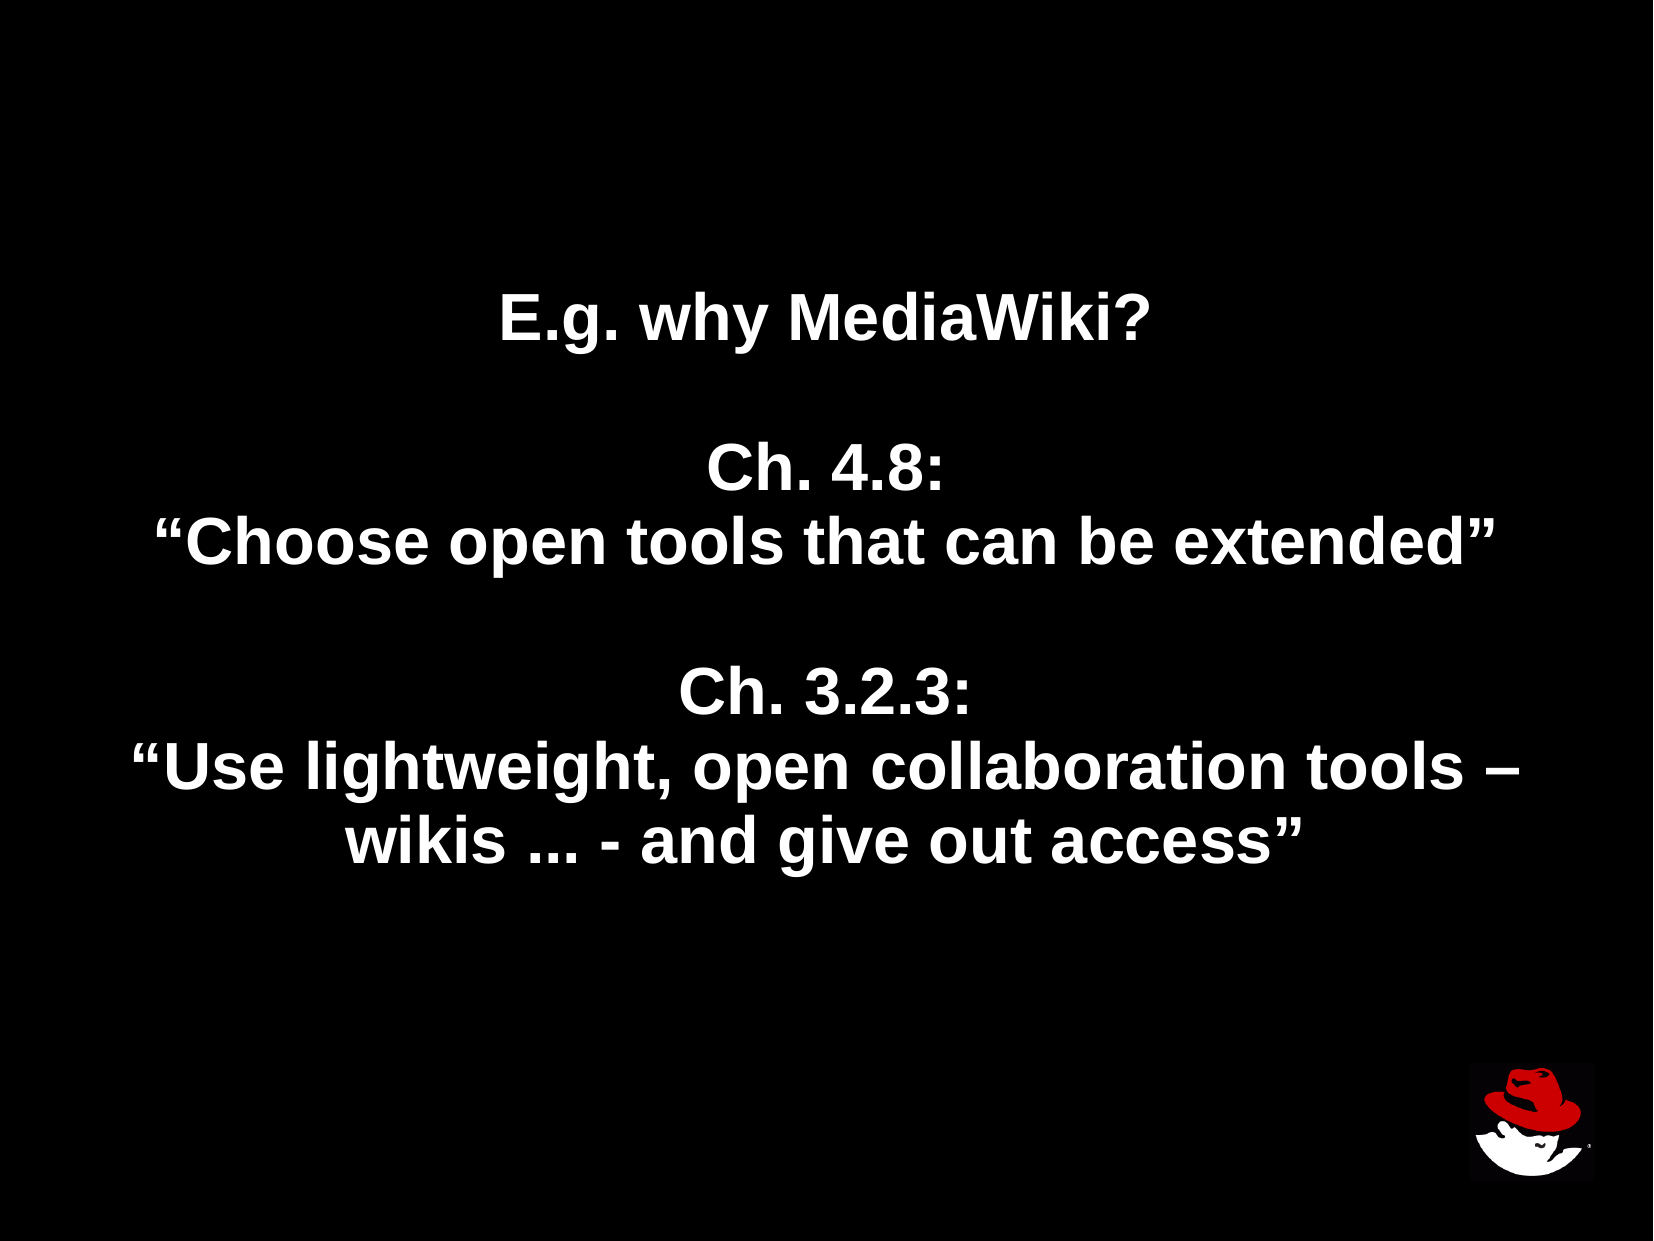

# E.g. why MediaWiki?
Ch. 4.8:
“Choose open tools that can be extended”
Ch. 3.2.3:
“Use lightweight, open collaboration tools – wikis ... - and give out access”